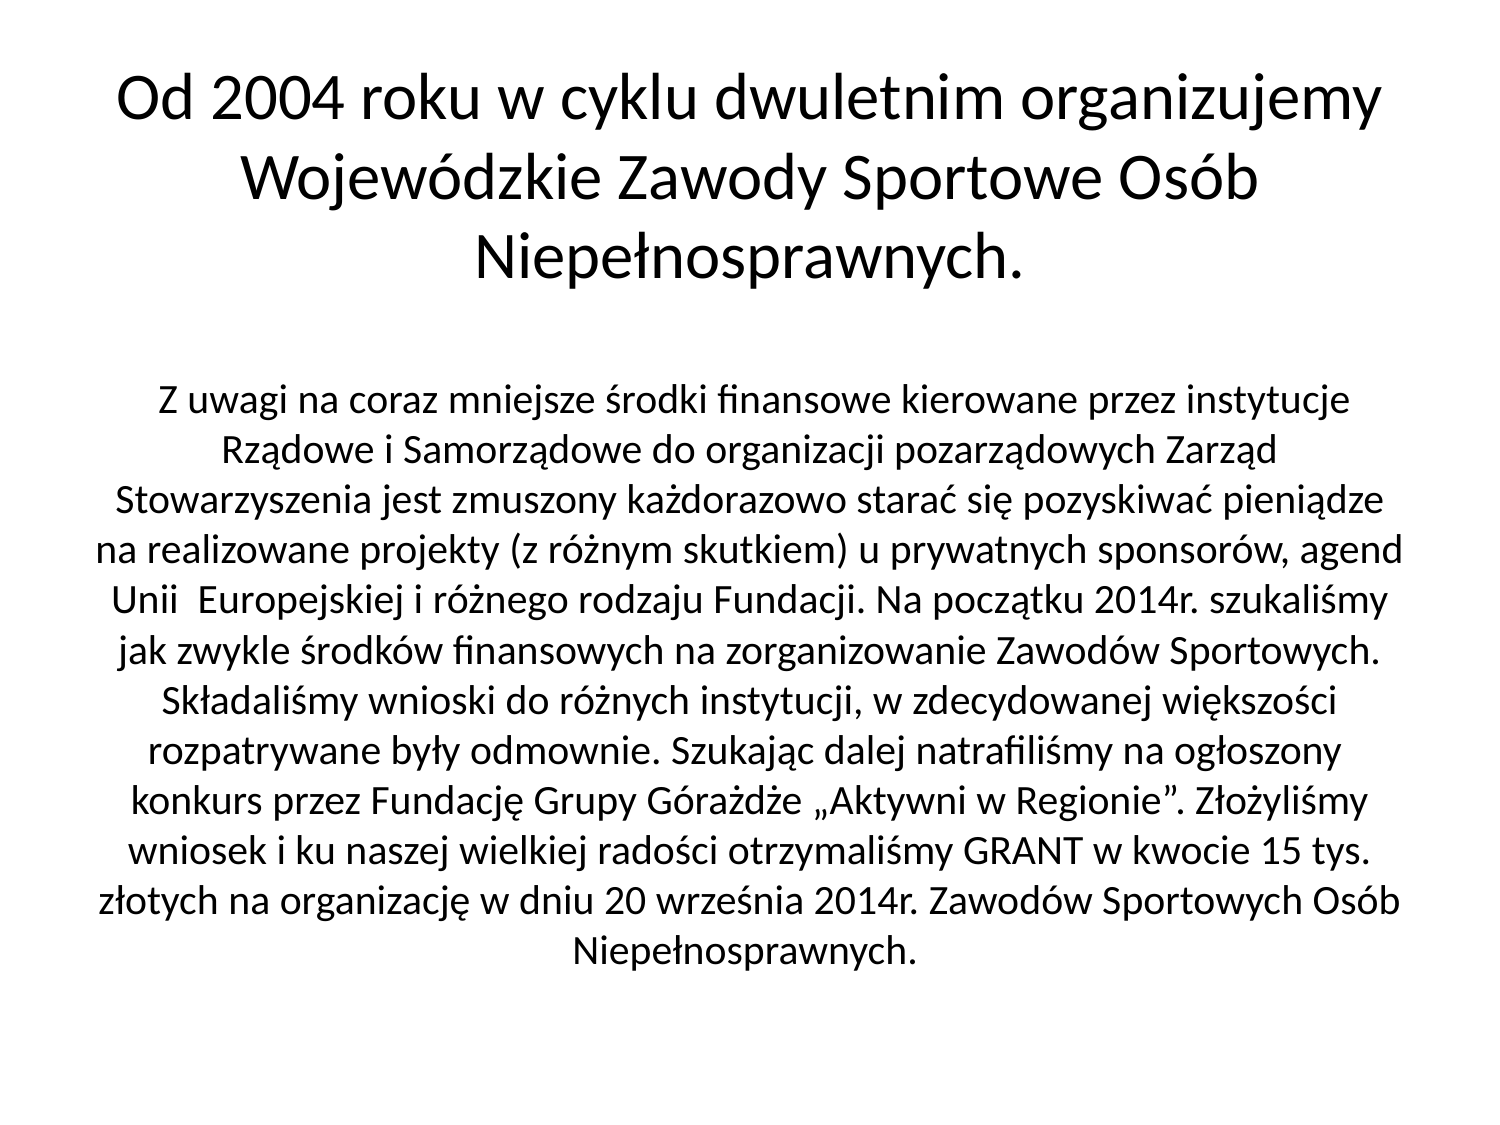

# Od 2004 roku w cyklu dwuletnim organizujemy Wojewódzkie Zawody Sportowe Osób Niepełnosprawnych. Z uwagi na coraz mniejsze środki finansowe kierowane przez instytucje Rządowe i Samorządowe do organizacji pozarządowych Zarząd Stowarzyszenia jest zmuszony każdorazowo starać się pozyskiwać pieniądze na realizowane projekty (z różnym skutkiem) u prywatnych sponsorów, agend Unii Europejskiej i różnego rodzaju Fundacji. Na początku 2014r. szukaliśmy jak zwykle środków finansowych na zorganizowanie Zawodów Sportowych. Składaliśmy wnioski do różnych instytucji, w zdecydowanej większości rozpatrywane były odmownie. Szukając dalej natrafiliśmy na ogłoszony konkurs przez Fundację Grupy Górażdże „Aktywni w Regionie”. Złożyliśmy wniosek i ku naszej wielkiej radości otrzymaliśmy GRANT w kwocie 15 tys. złotych na organizację w dniu 20 września 2014r. Zawodów Sportowych Osób Niepełnosprawnych.